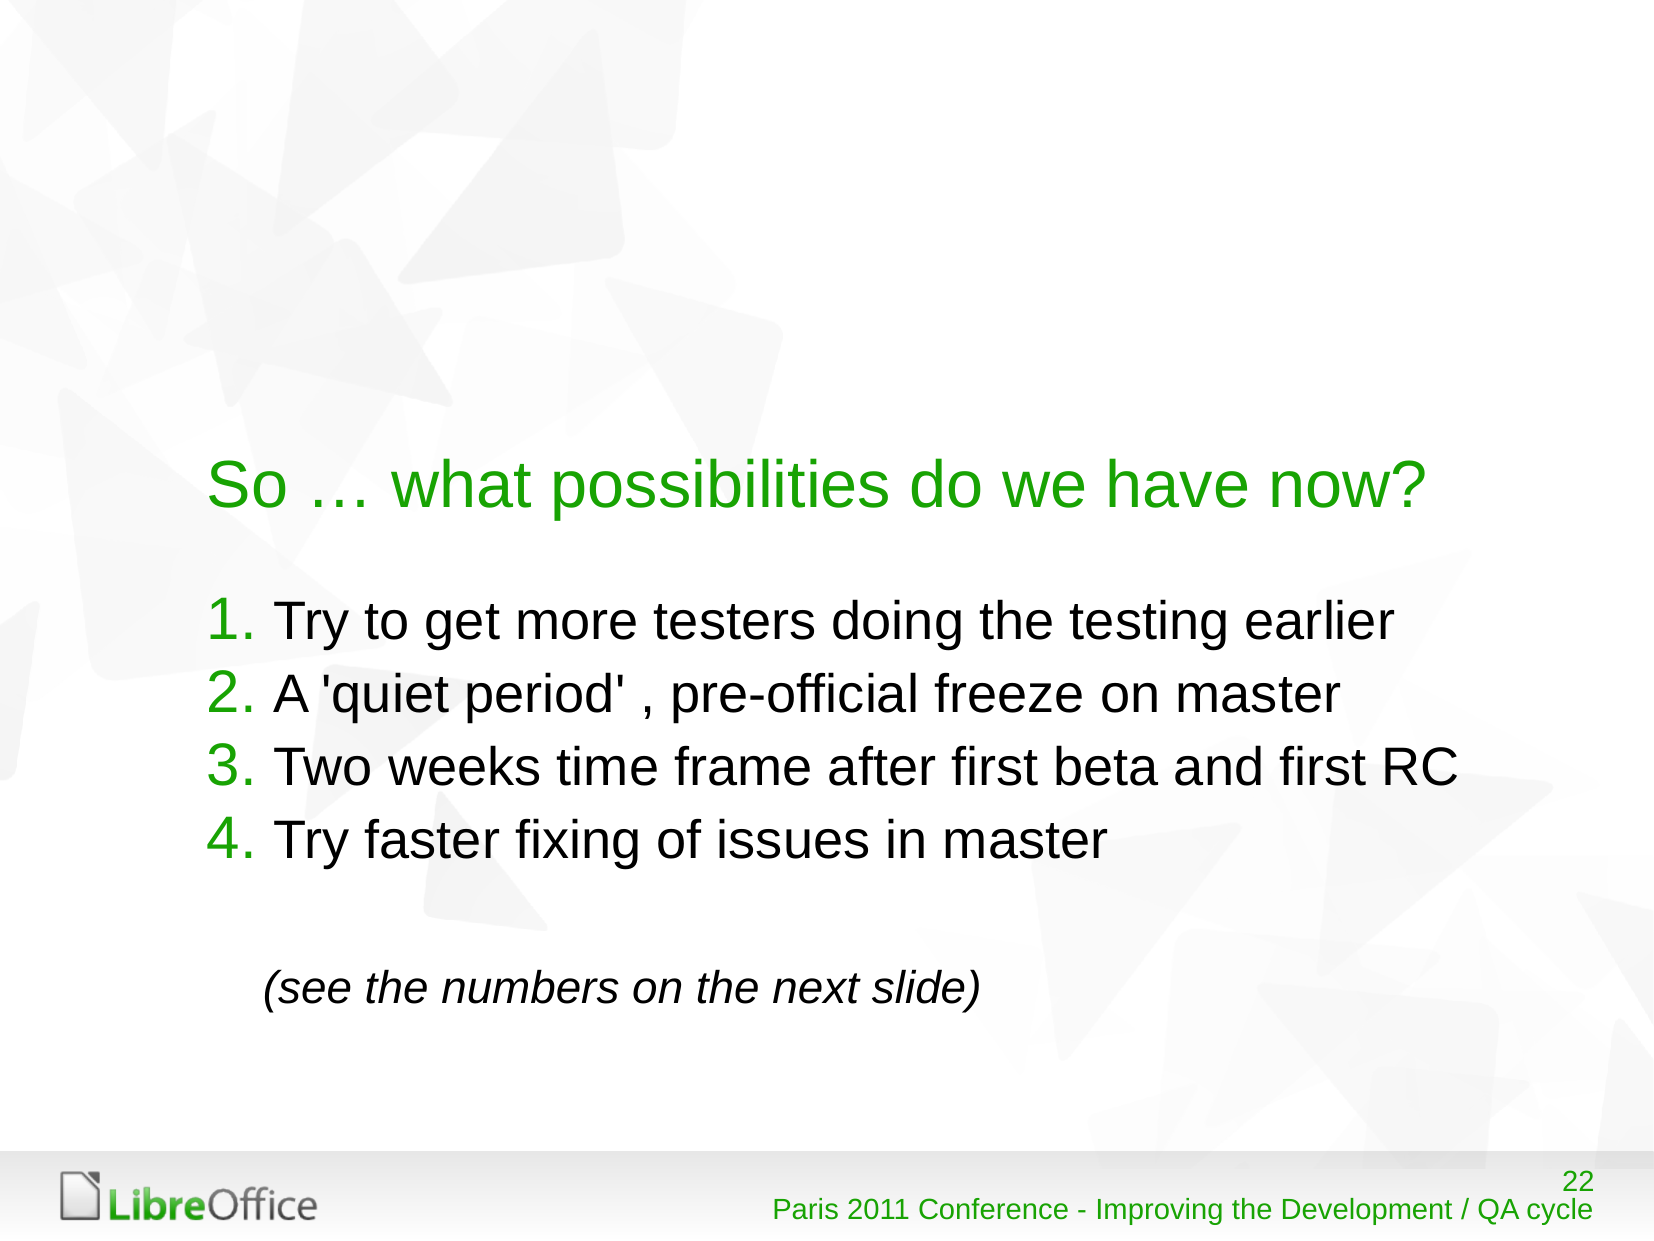

# So … what possibilities do we have now?
Try to get more testers doing the testing earlier
A 'quiet period' , pre-official freeze on master
Two weeks time frame after first beta and first RC
Try faster fixing of issues in master
(see the numbers on the next slide)
22
Paris 2011 Conference - Improving the Development / QA cycle